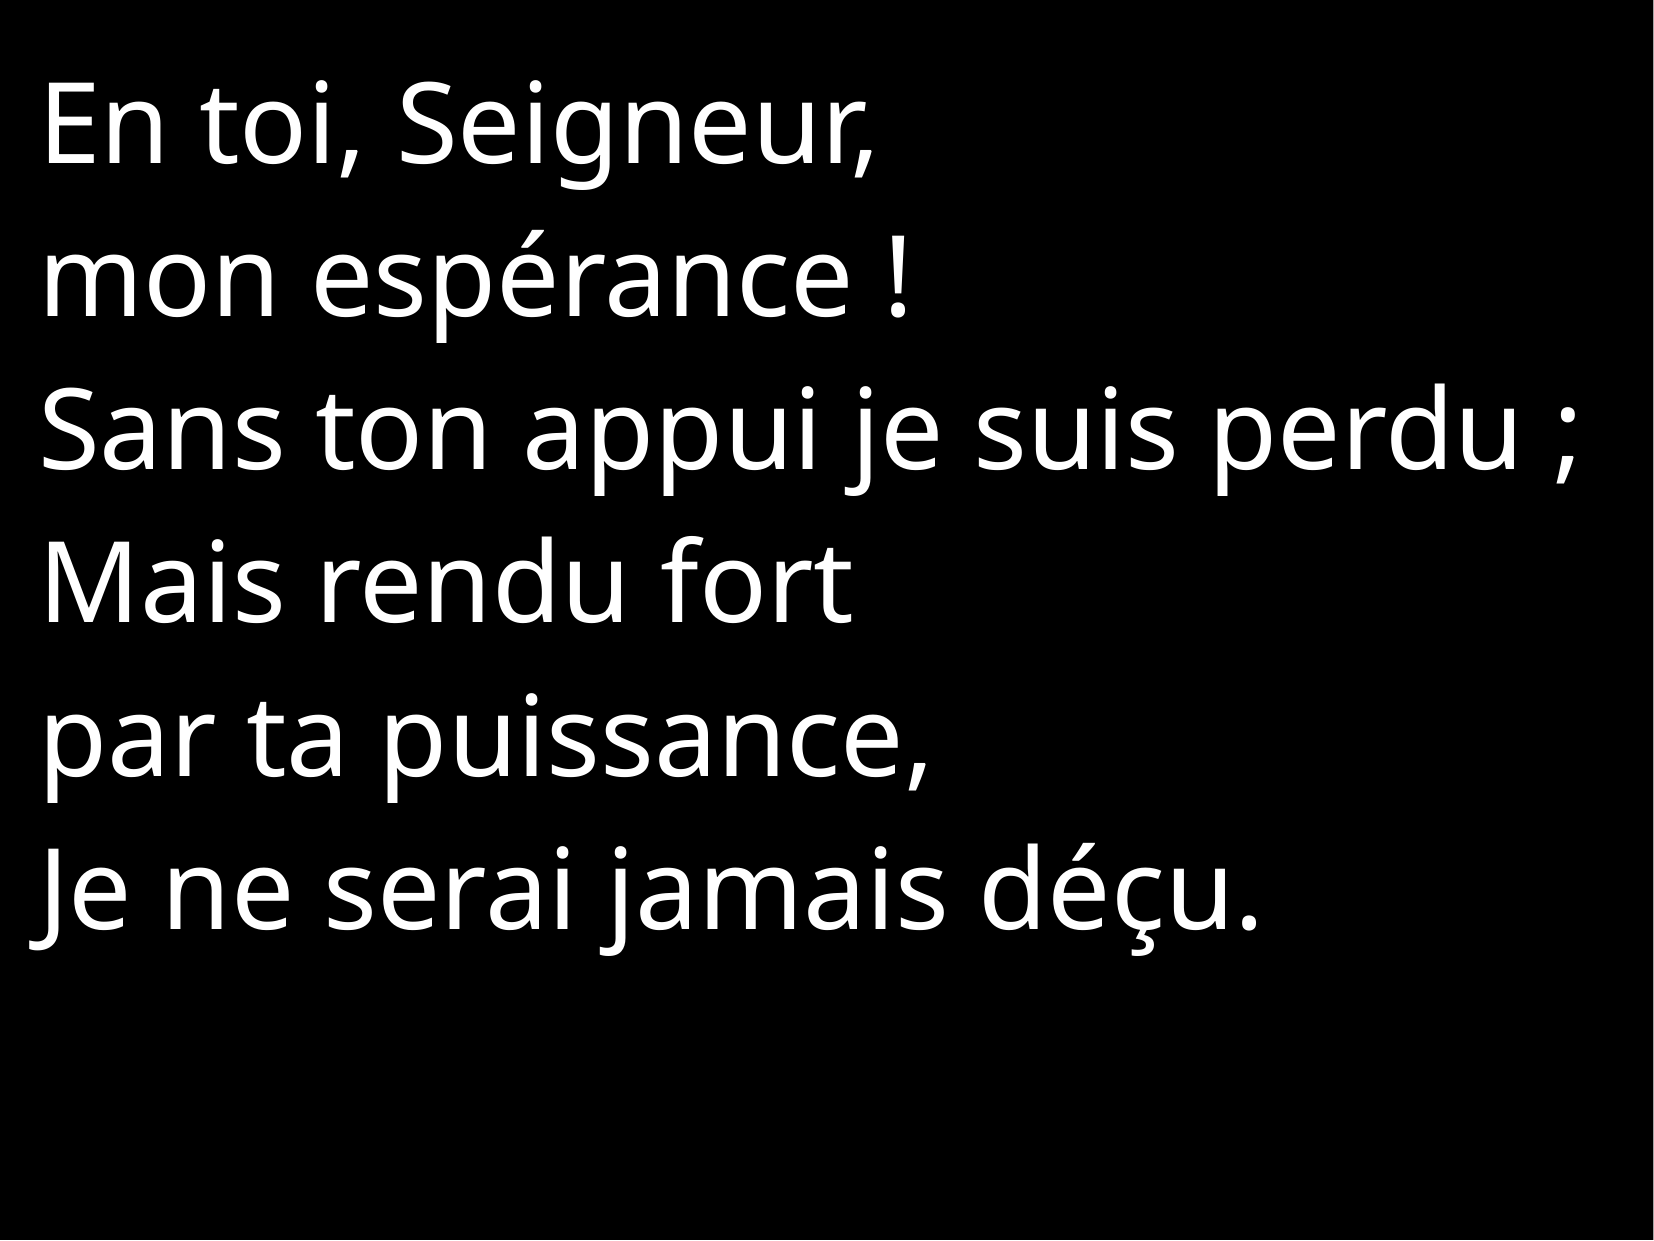

En toi, Seigneur,
mon espérance !
Sans ton appui je suis perdu ;
Mais rendu fort
par ta puissance,
Je ne serai jamais déçu.